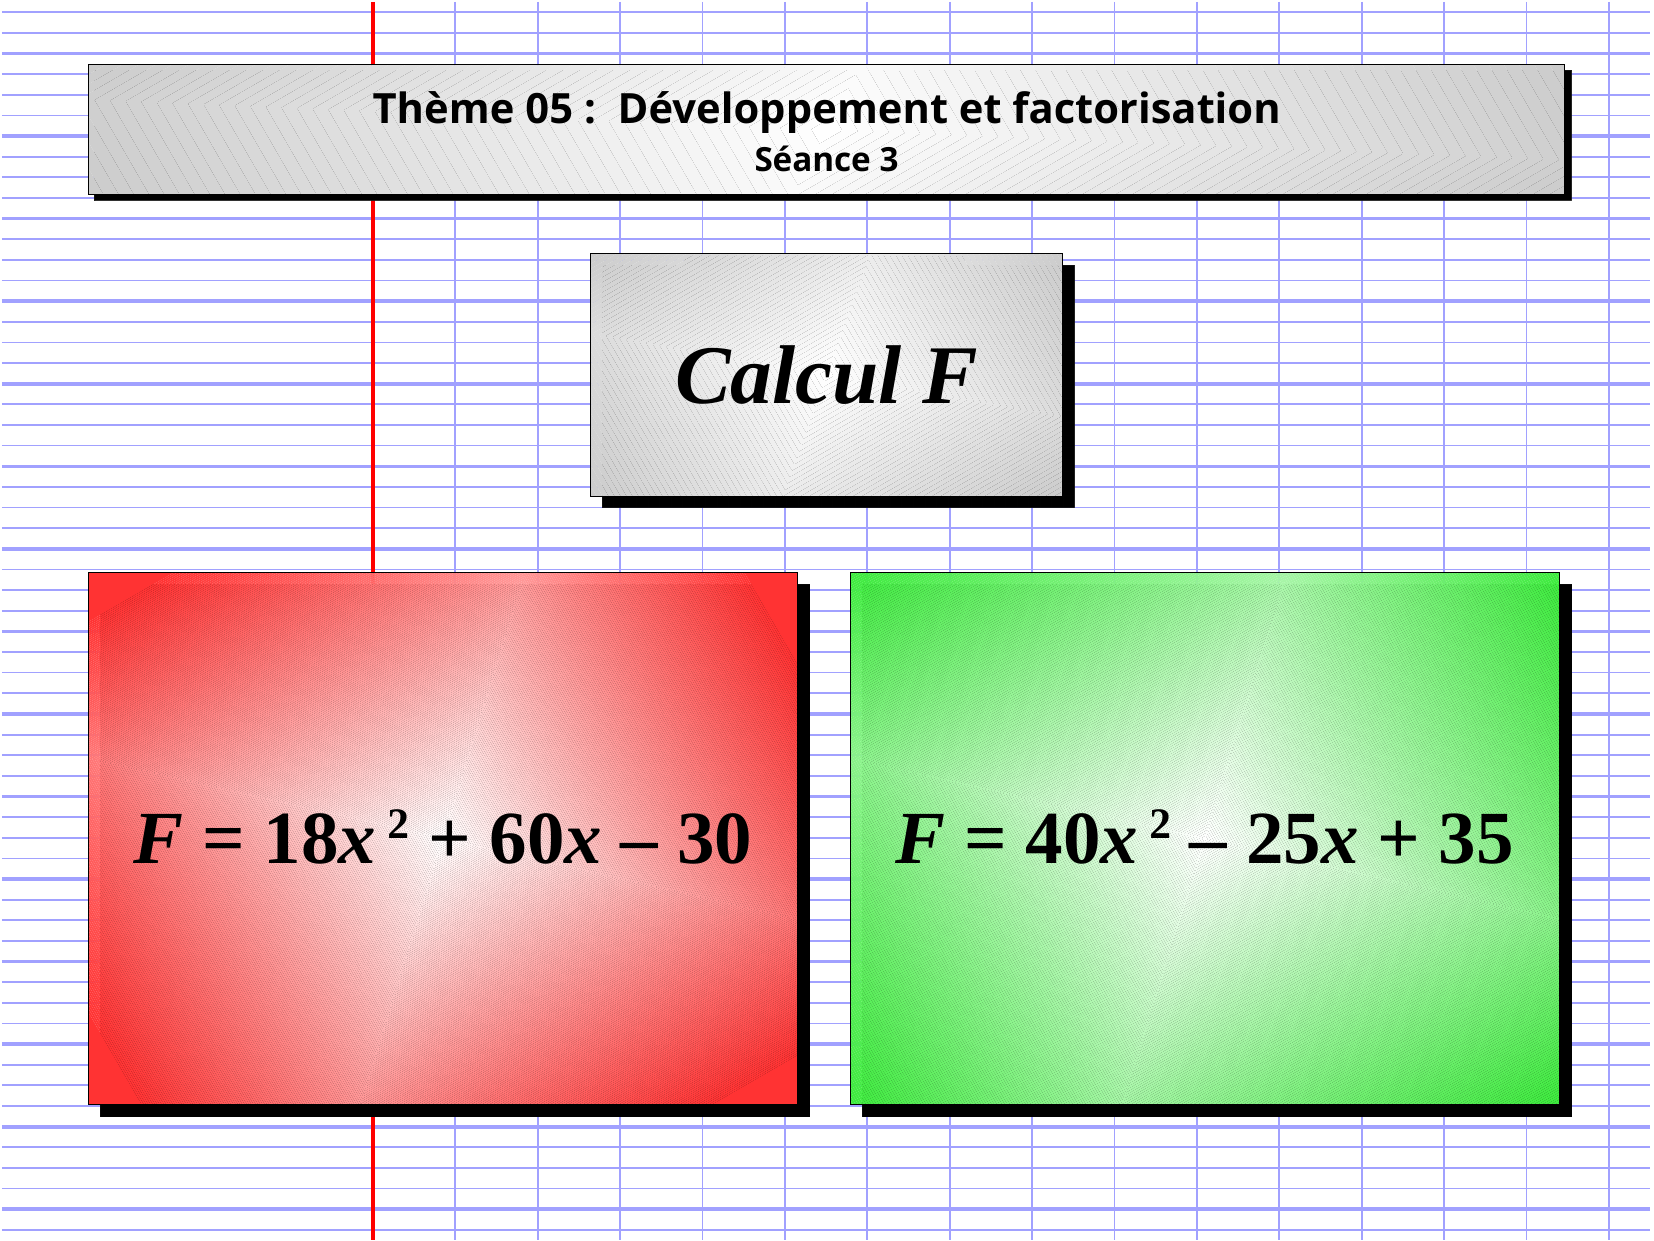

Thème 05 : Développement et factorisation
Séance 3
Calcul F
10
11
12
13
14
15
9
0
1
2
3
4
5
6
7
8
F = 18x 2 + 60x – 30
F = 40x 2 – 25x + 35